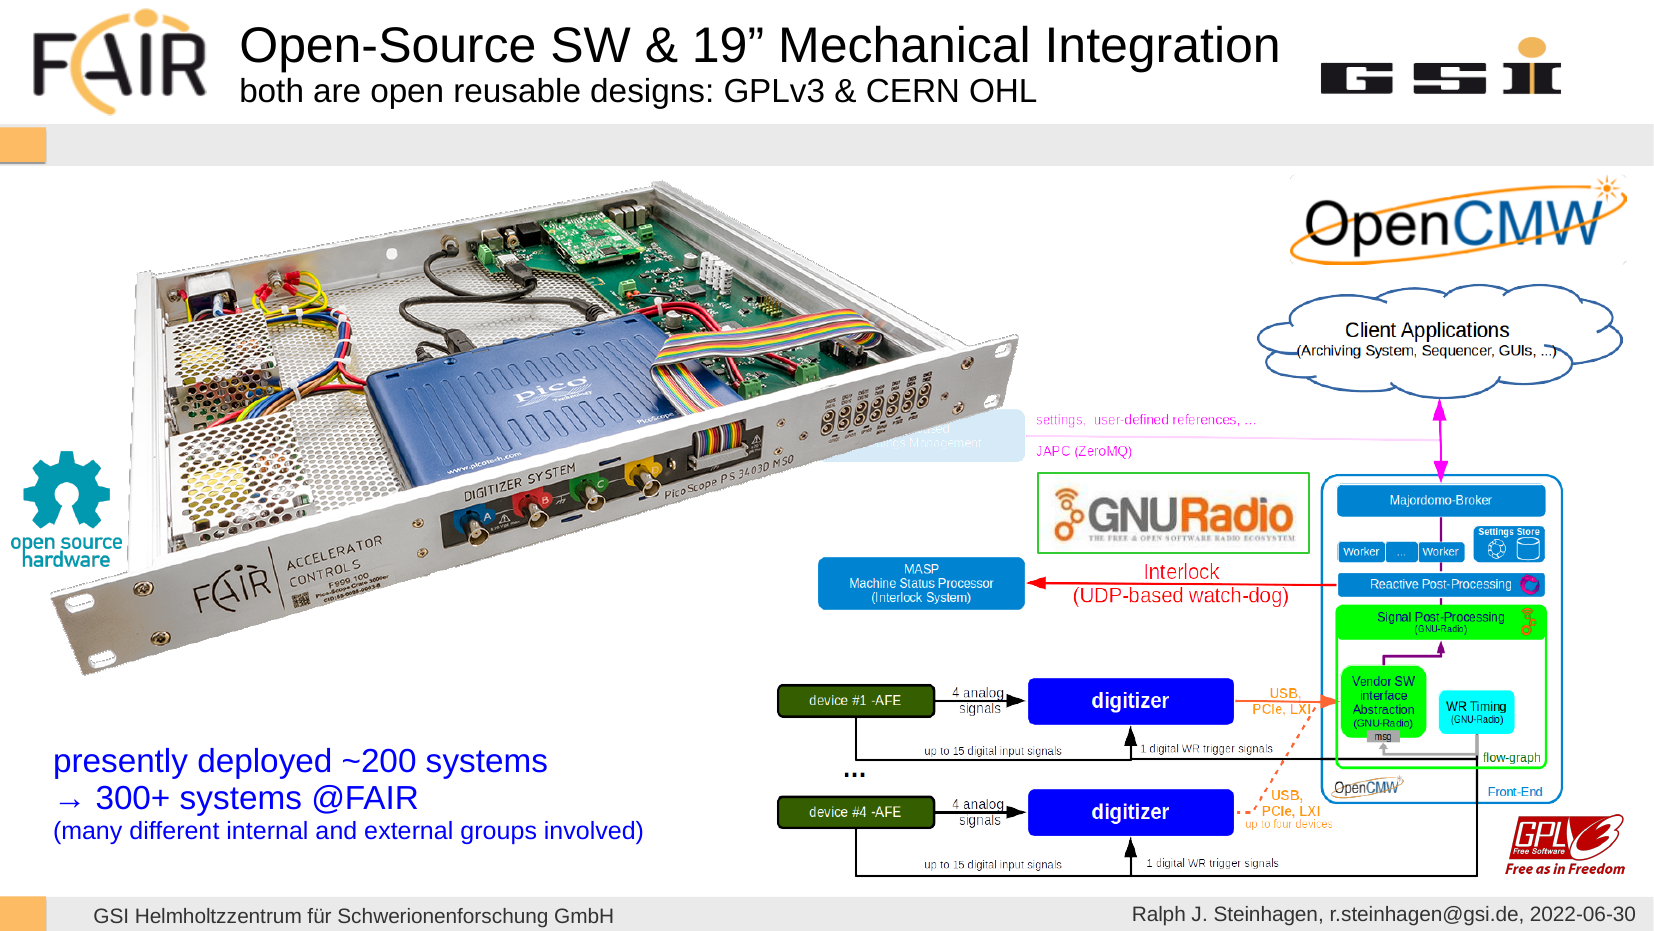

# Open-Source SW & 19” Mechanical Integration both are open reusable designs: GPLv3 & CERN OHL
presently deployed ~200 systems
→ 300+ systems @FAIR
(many different internal and external groups involved)